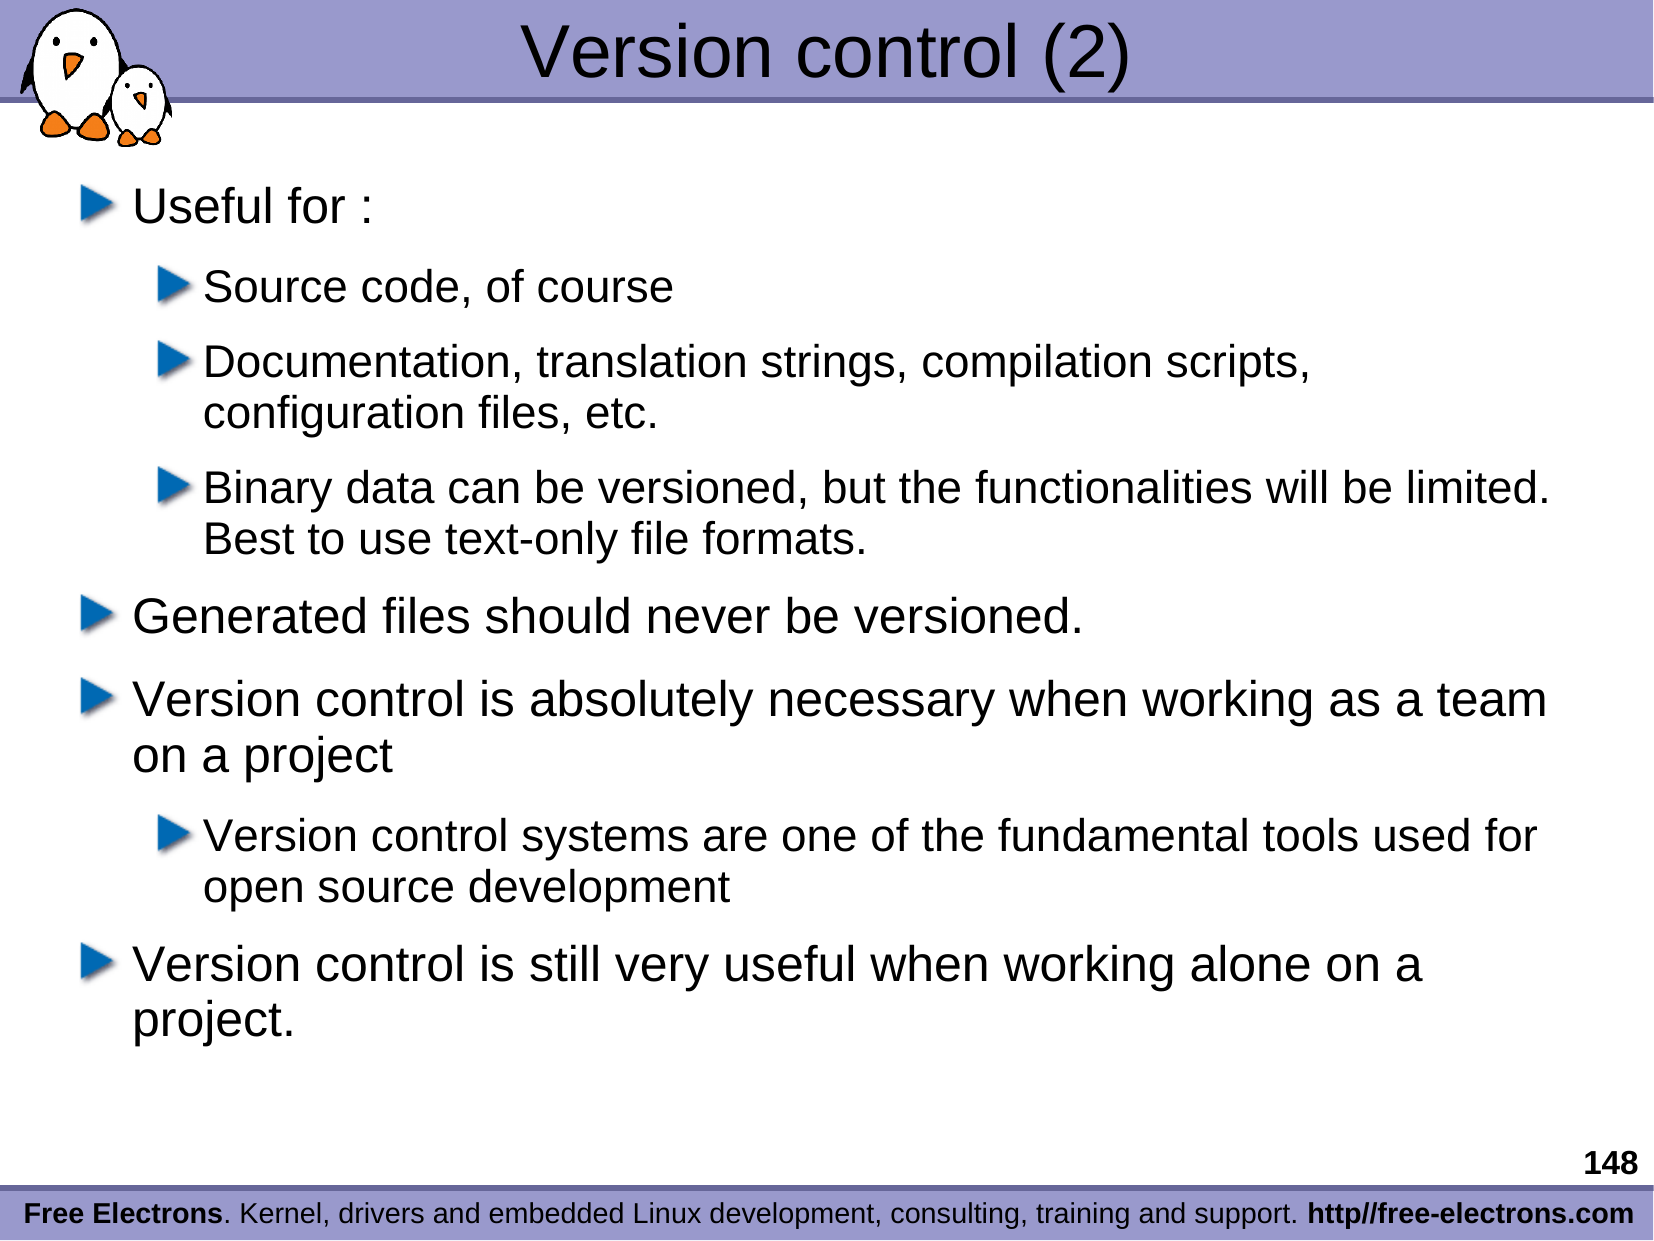

# Version control (2)
Useful for :
Source code, of course
Documentation, translation strings, compilation scripts, configuration files, etc.
Binary data can be versioned, but the functionalities will be limited. Best to use text-only file formats.
Generated files should never be versioned.
Version control is absolutely necessary when working as a team on a project
Version control systems are one of the fundamental tools used for open source development
Version control is still very useful when working alone on a project.